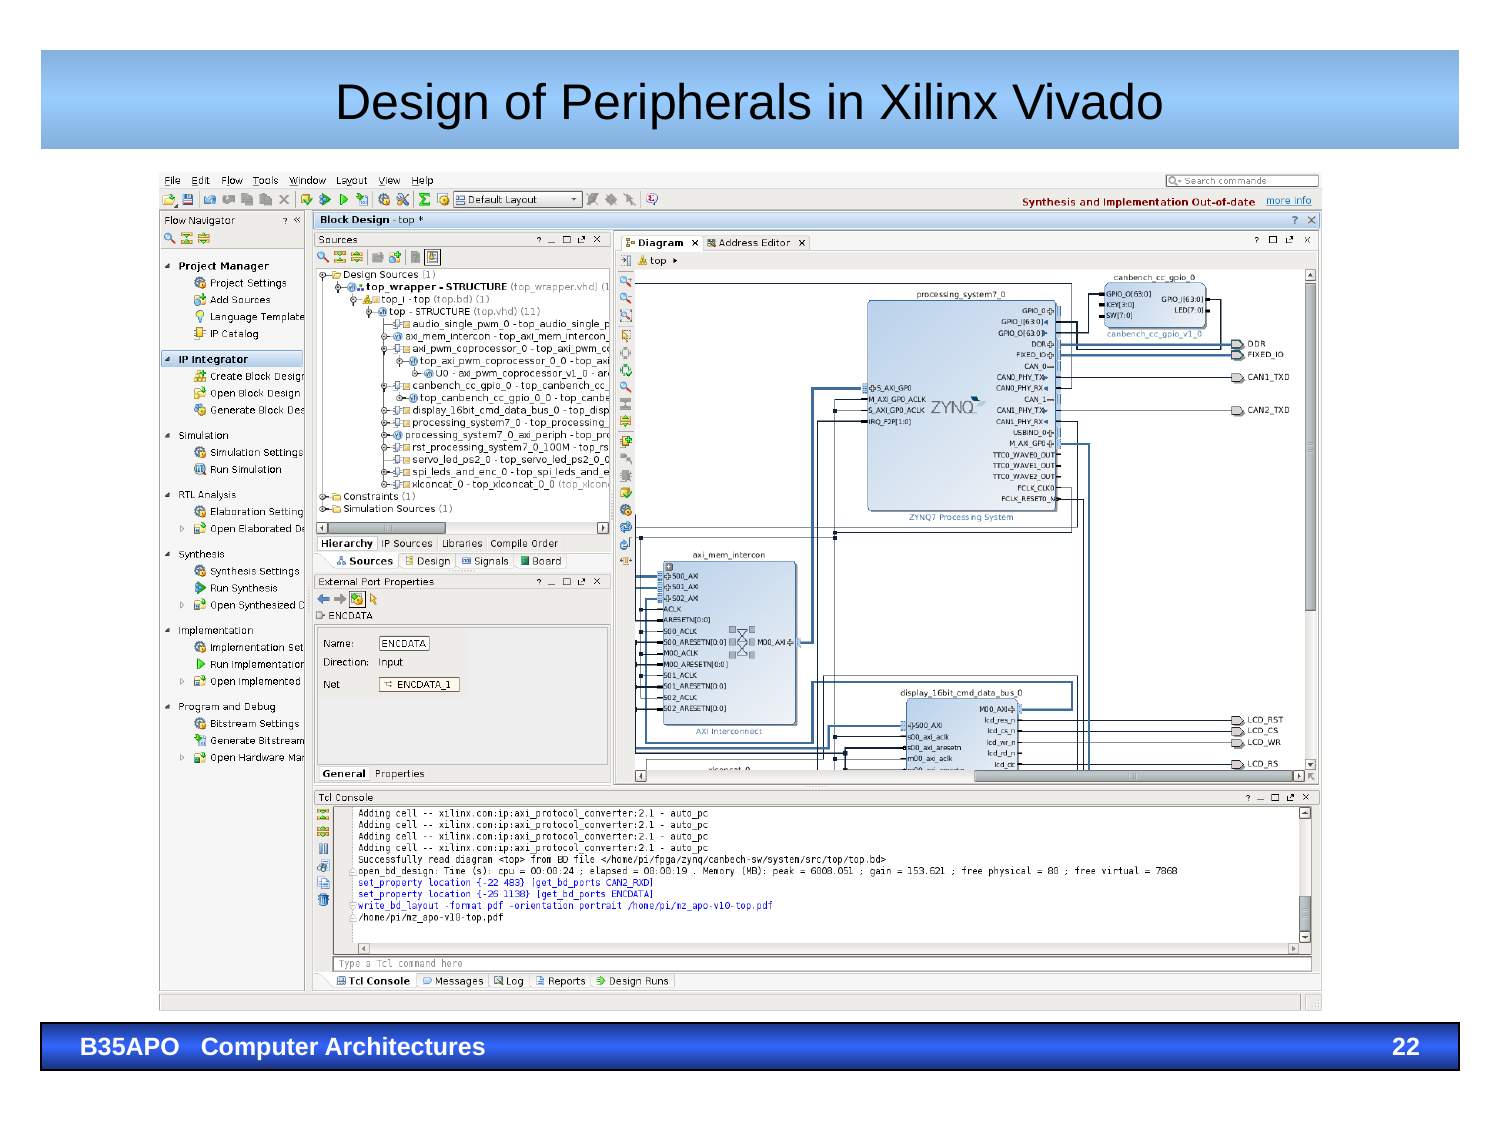

# Design of Peripherals in Xilinx Vivado
B35APO Computer Architectures